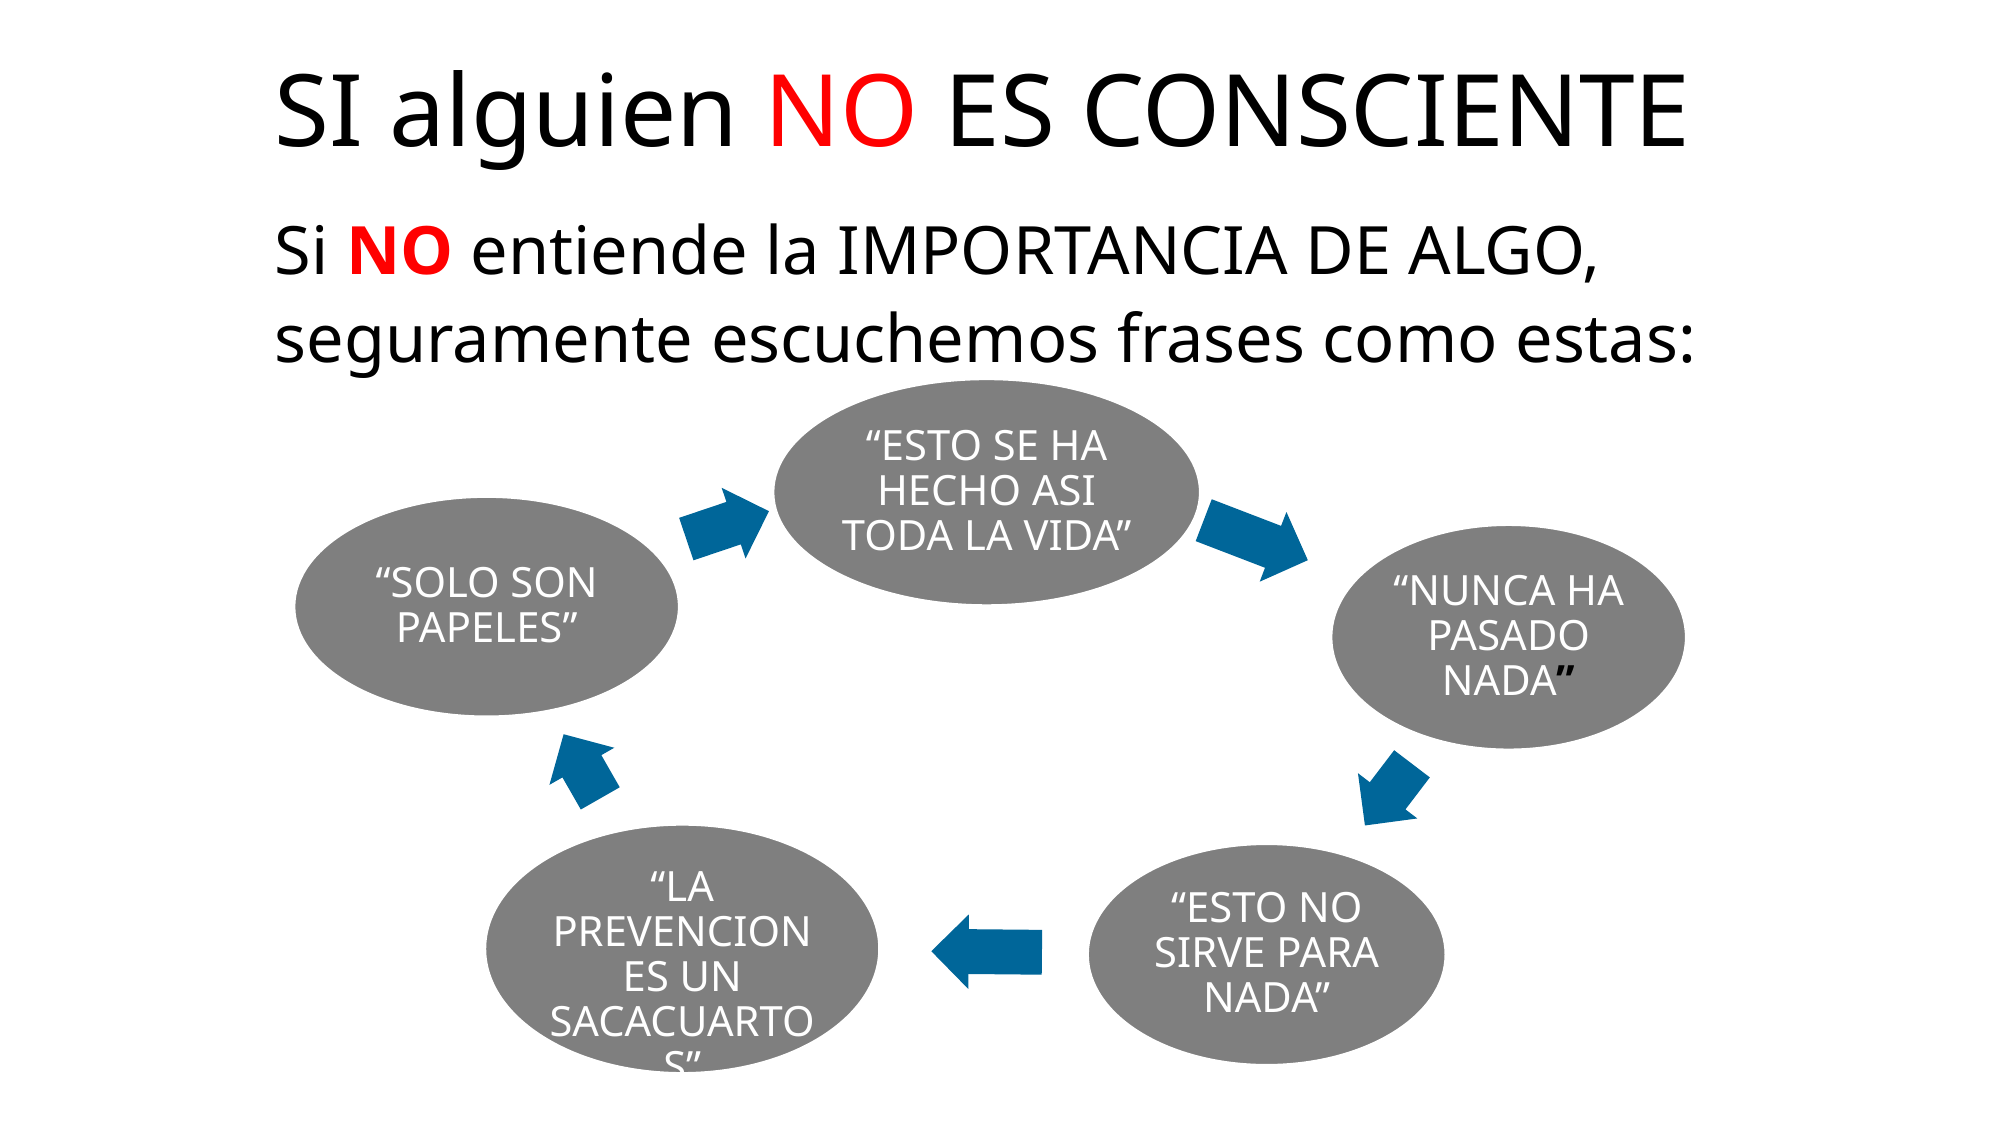

SI alguien NO ES CONSCIENTE
Si NO entiende la IMPORTANCIA DE ALGO, seguramente escuchemos frases como estas:
“ESTO SE HA HECHO ASI TODA LA VIDA”
“SOLO SON PAPELES”
“NUNCA HA PASADO NADA”
“LA PREVENCION ES UN SACACUARTOS”
“ESTO NO SIRVE PARA NADA”